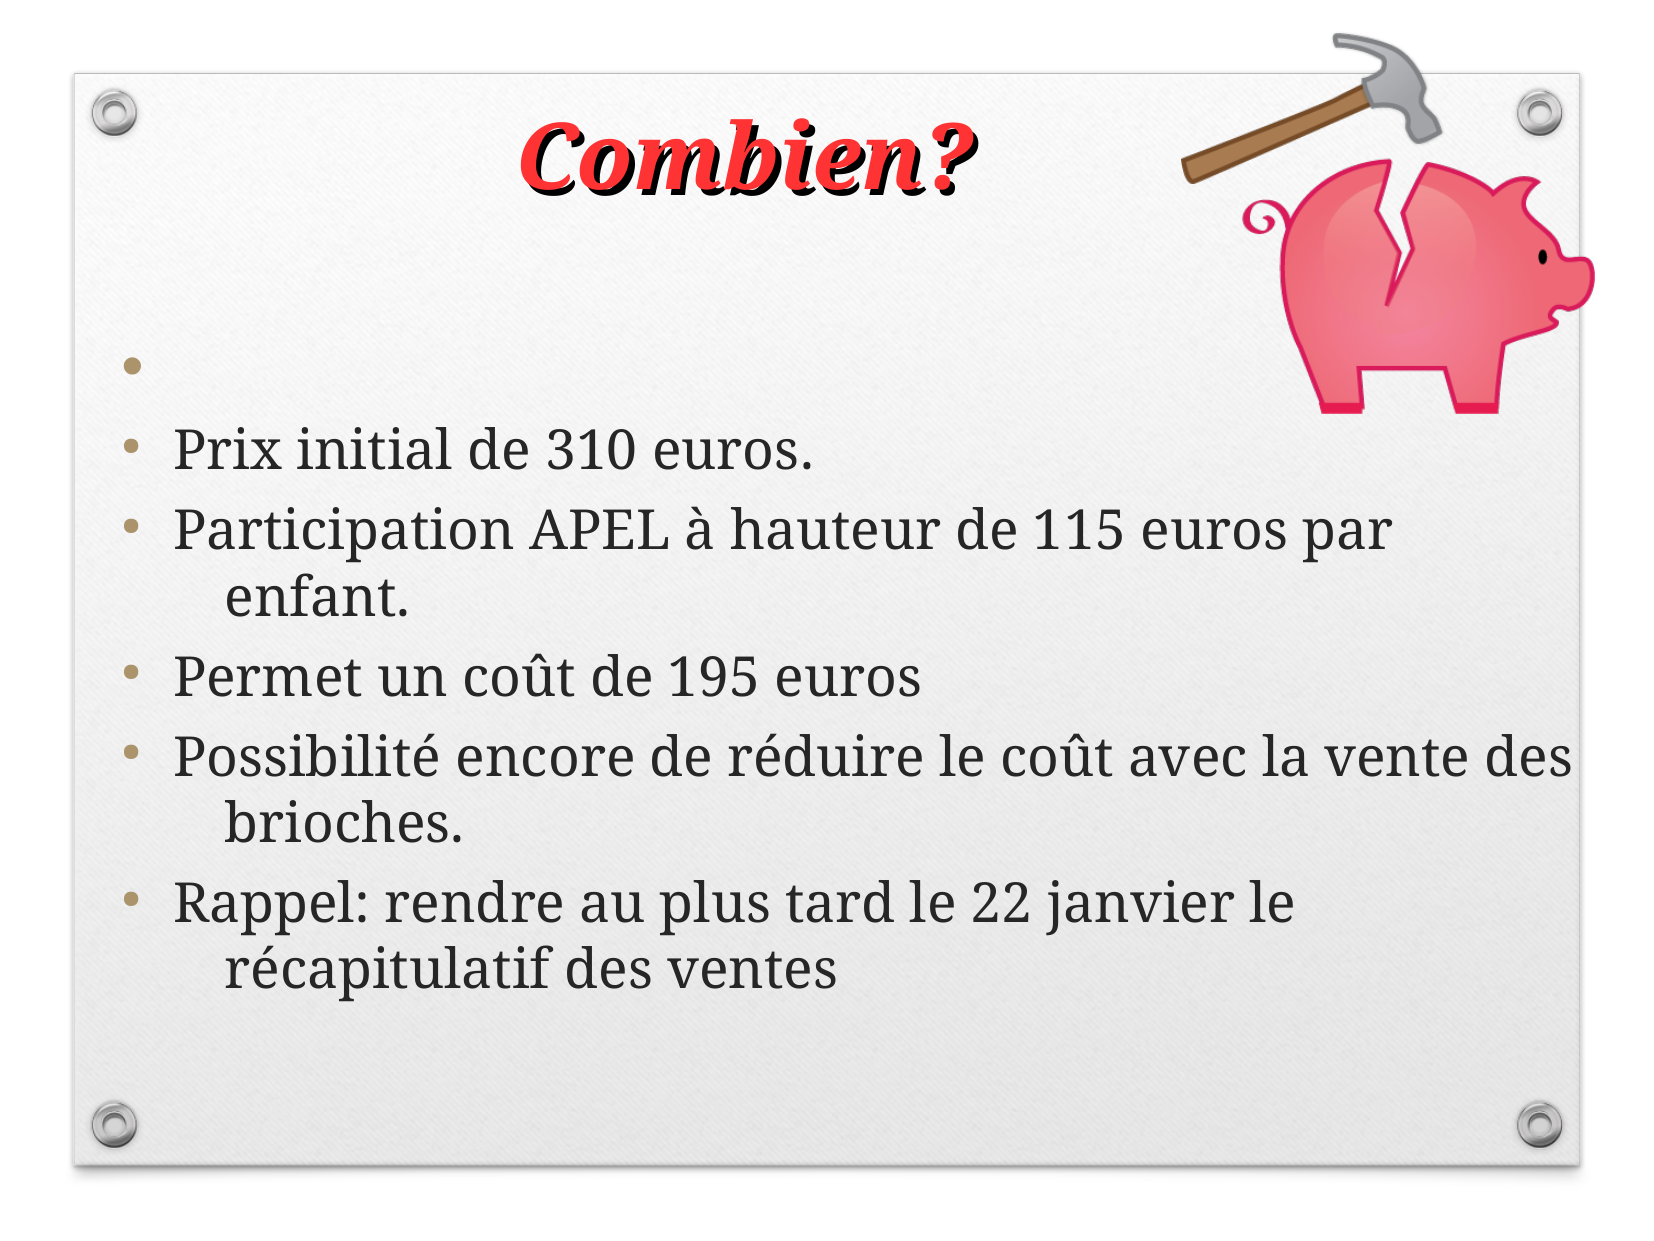

# Combien?
Prix initial de 310 euros.
Participation APEL à hauteur de 115 euros par enfant.
Permet un coût de 195 euros
Possibilité encore de réduire le coût avec la vente des brioches.
Rappel: rendre au plus tard le 22 janvier le récapitulatif des ventes